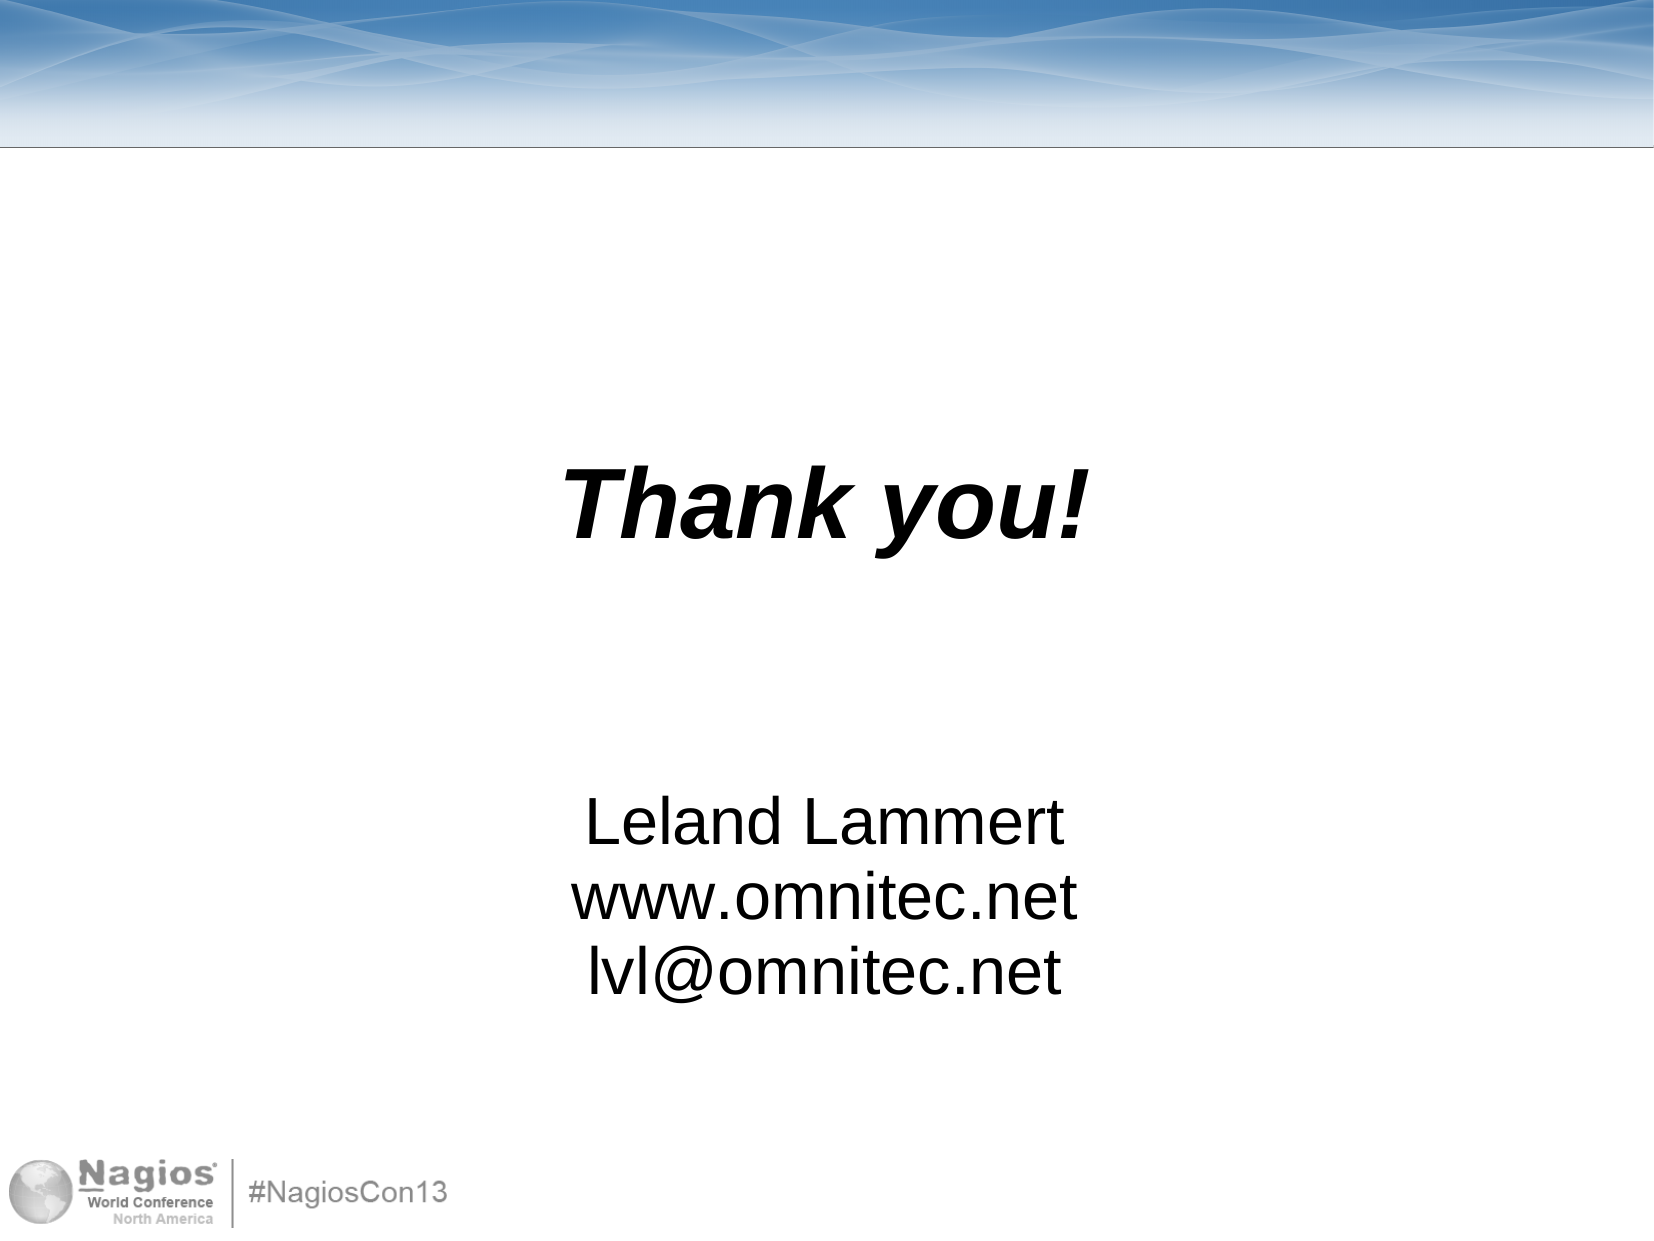

# Thank you!
Leland Lammert
www.omnitec.net
lvl@omnitec.net